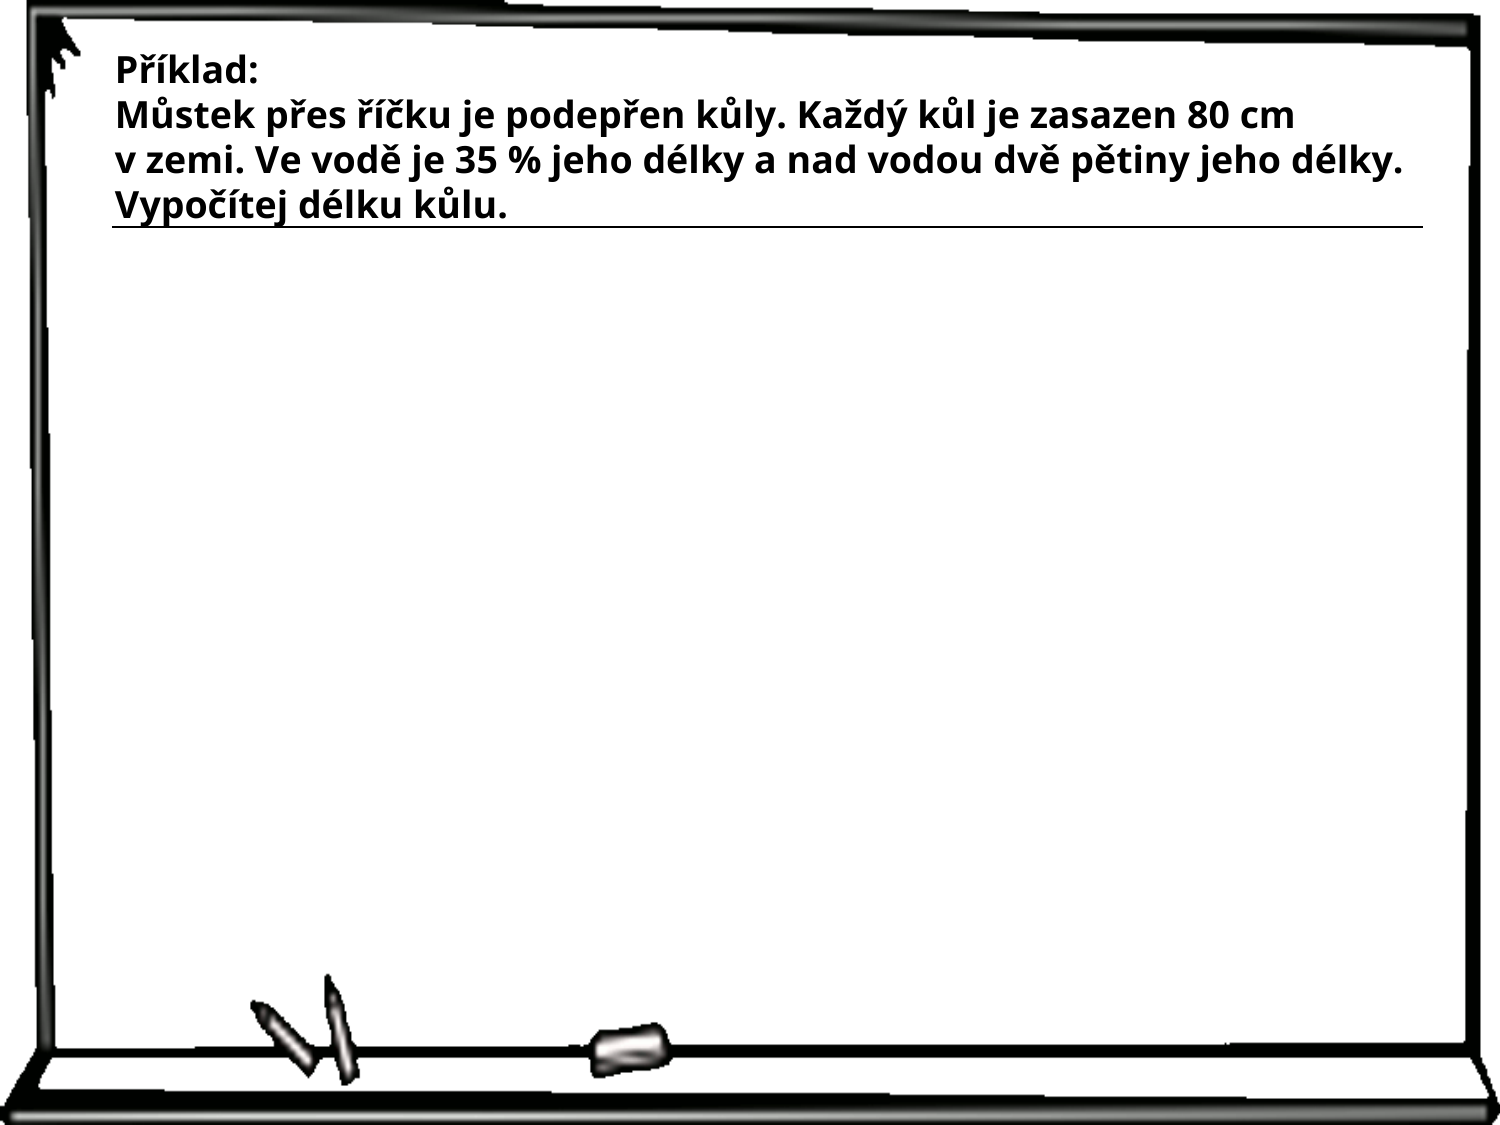

Příklad:
Můstek přes říčku je podepřen kůly. Každý kůl je zasazen 80 cm v zemi. Ve vodě je 35 % jeho délky a nad vodou dvě pětiny jeho délky. Vypočítej délku kůlu.